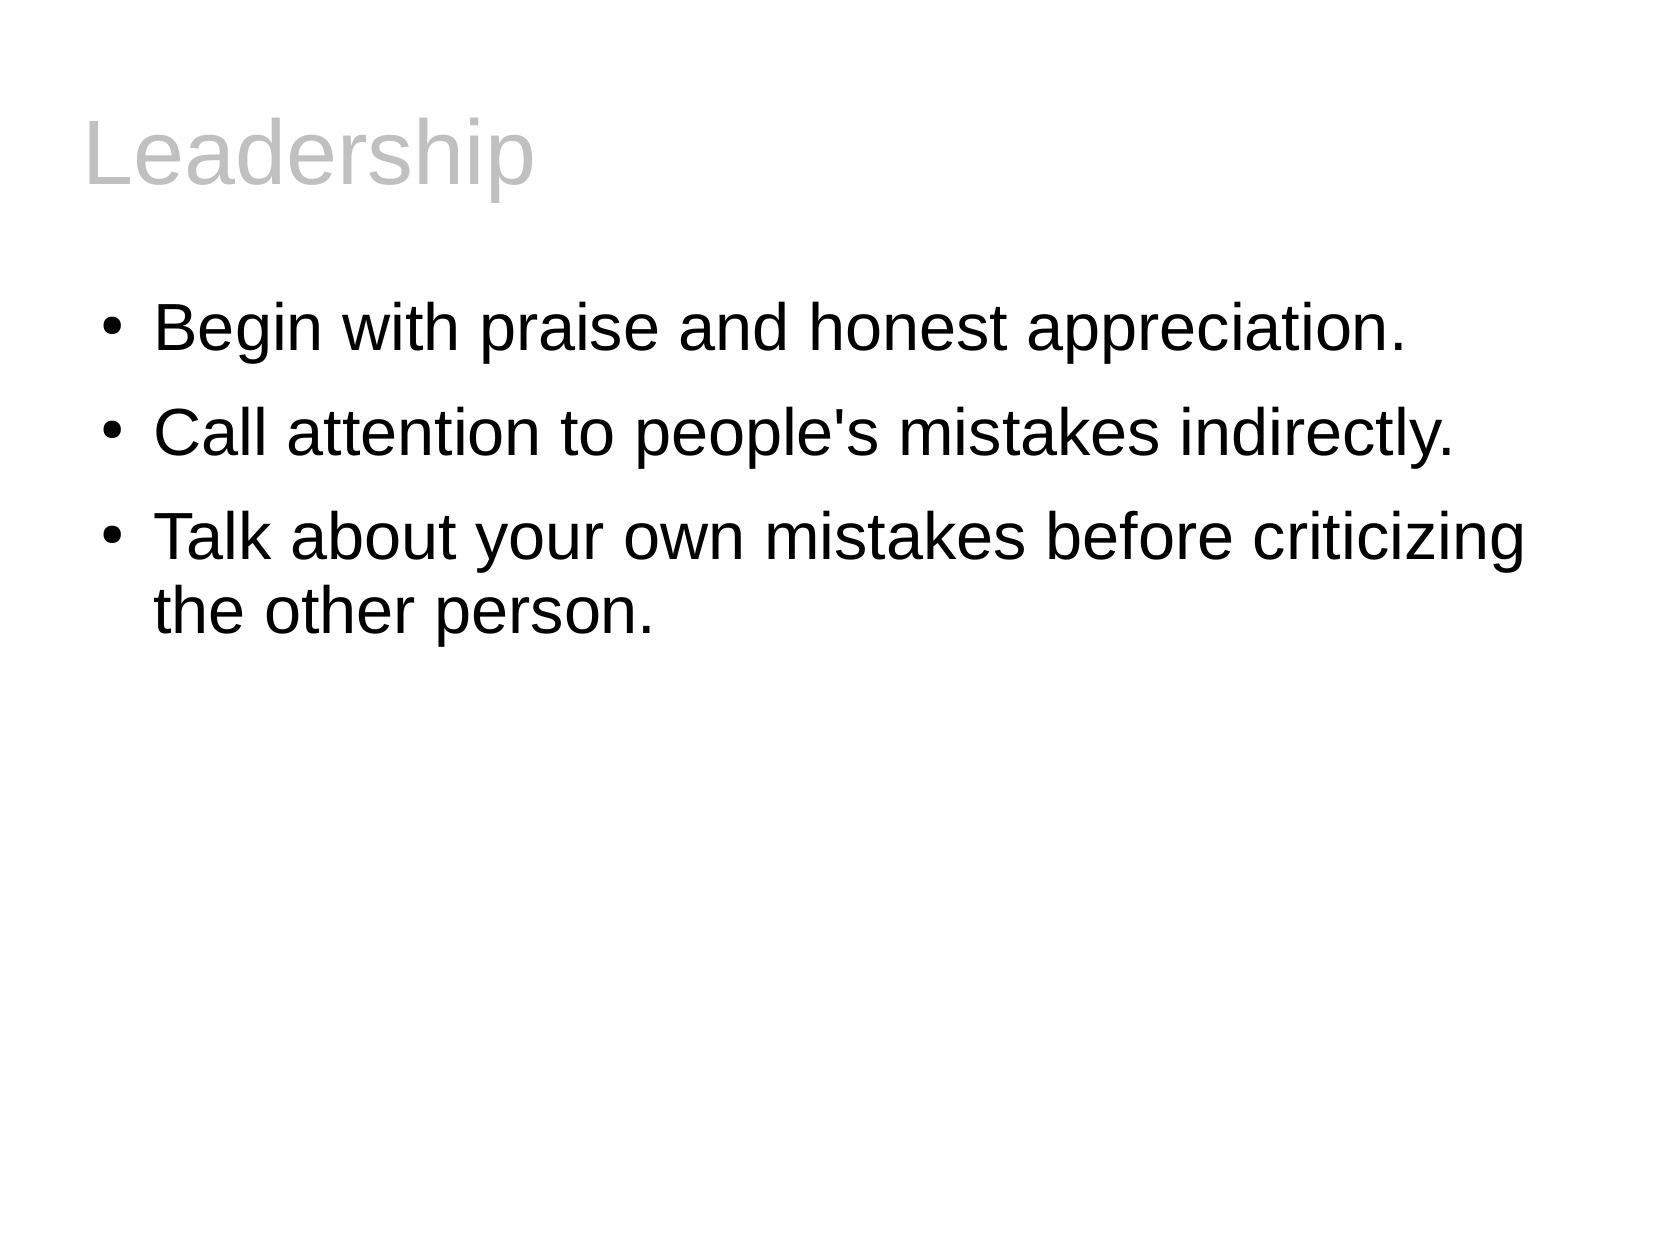

# Leadership
Begin with praise and honest appreciation.
Call attention to people's mistakes indirectly.
Talk about your own mistakes before criticizing the other person.